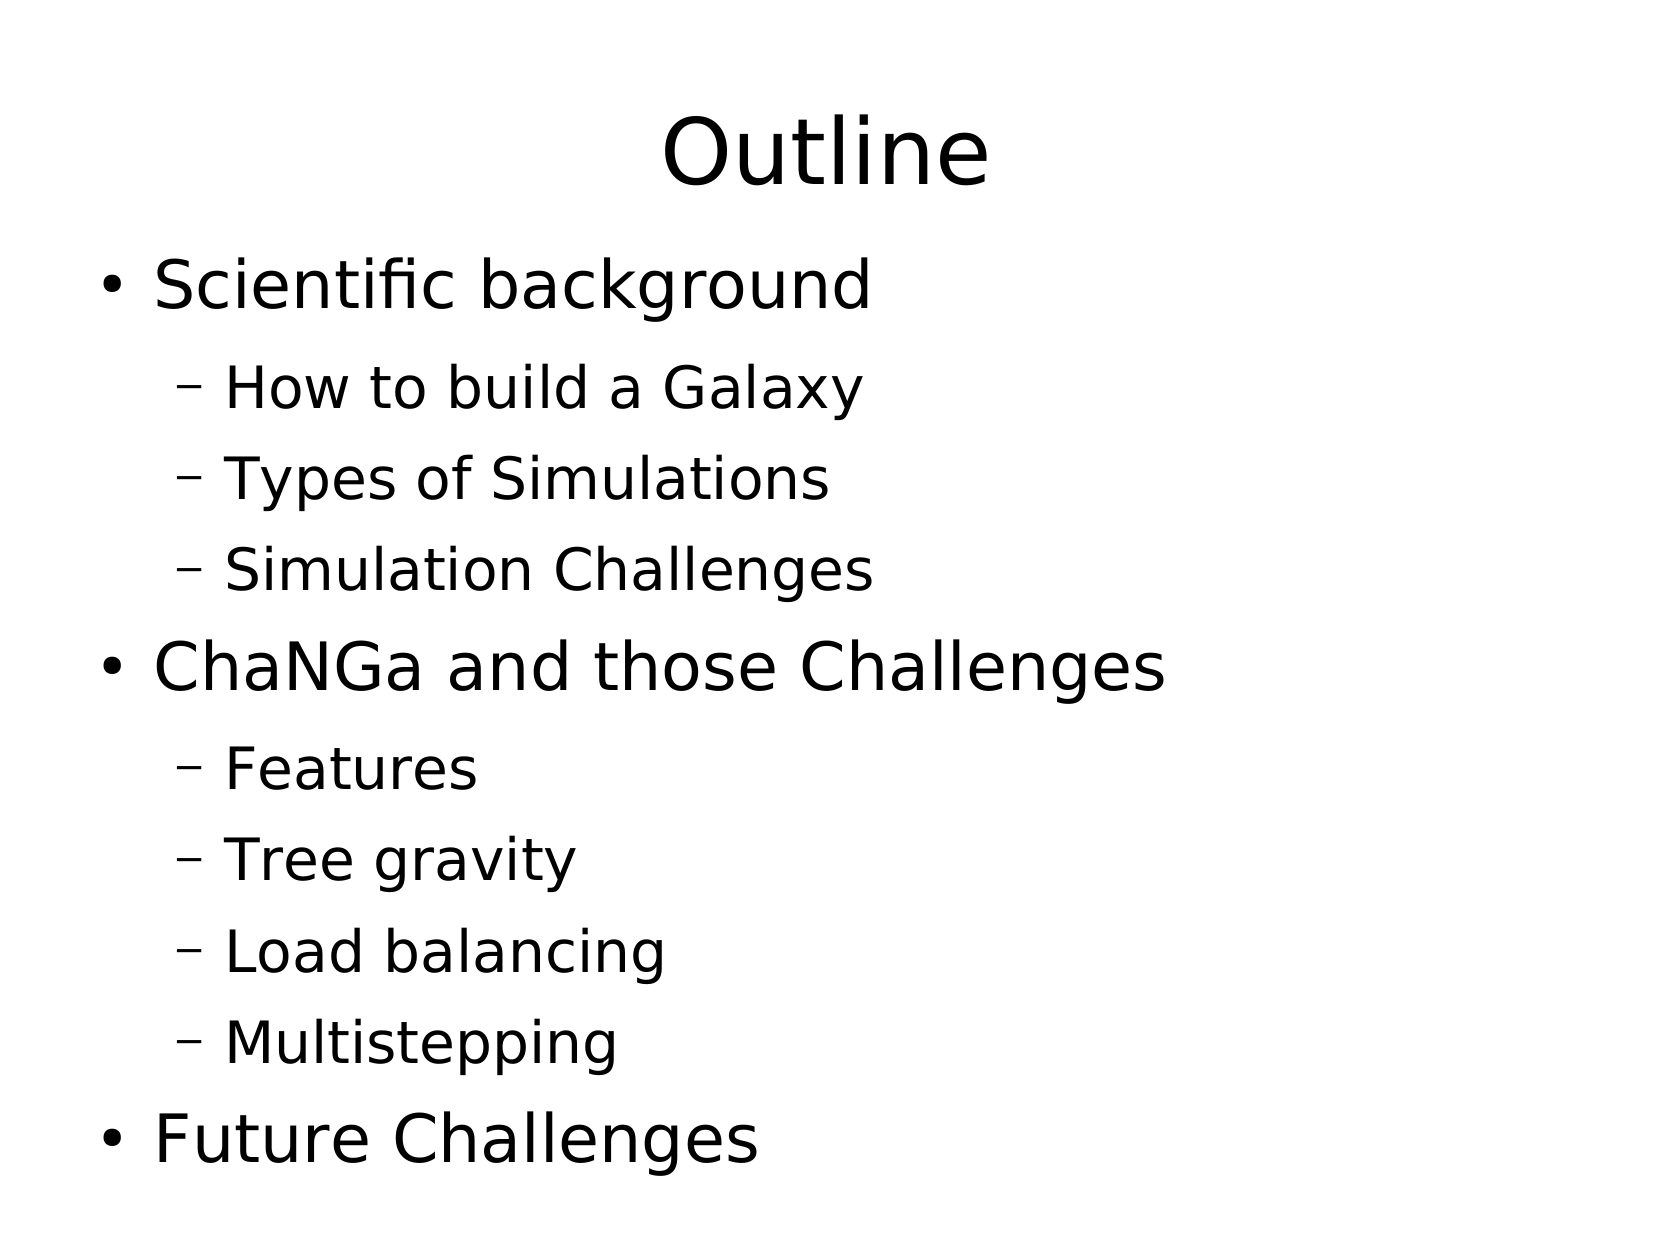

# Outline
Scientific background
How to build a Galaxy
Types of Simulations
Simulation Challenges
ChaNGa and those Challenges
Features
Tree gravity
Load balancing
Multistepping
Future Challenges